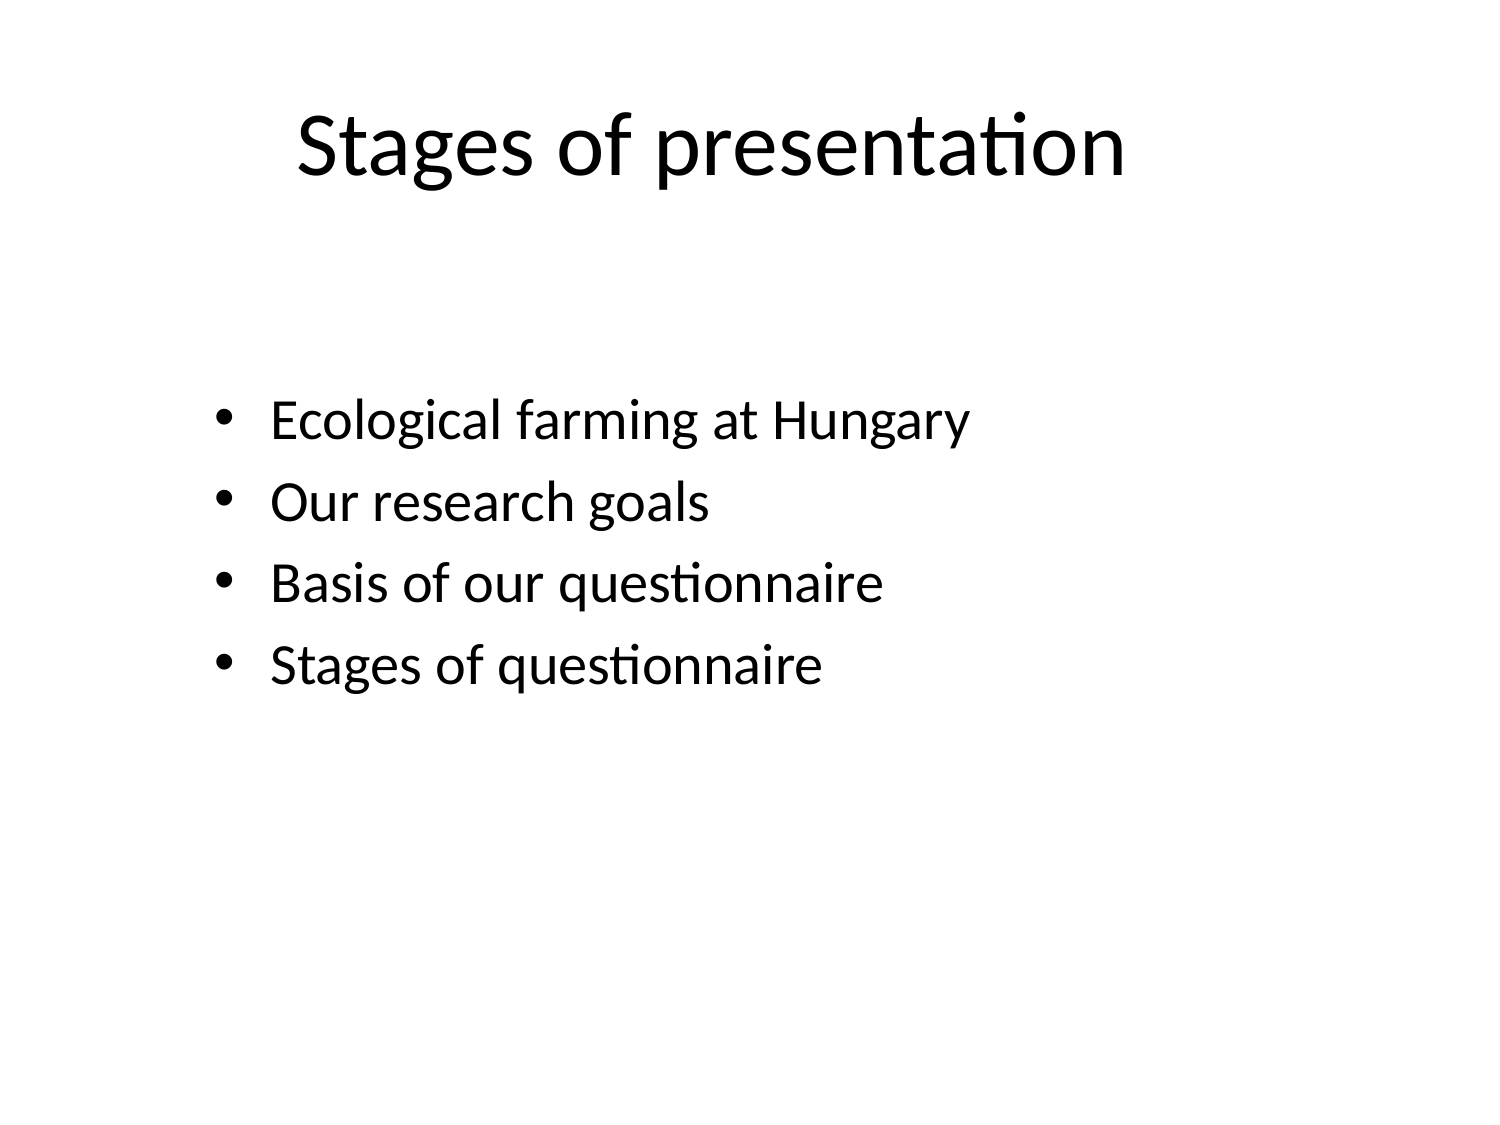

# Stages of presentation
Ecological farming at Hungary
Our research goals
Basis of our questionnaire
Stages of questionnaire